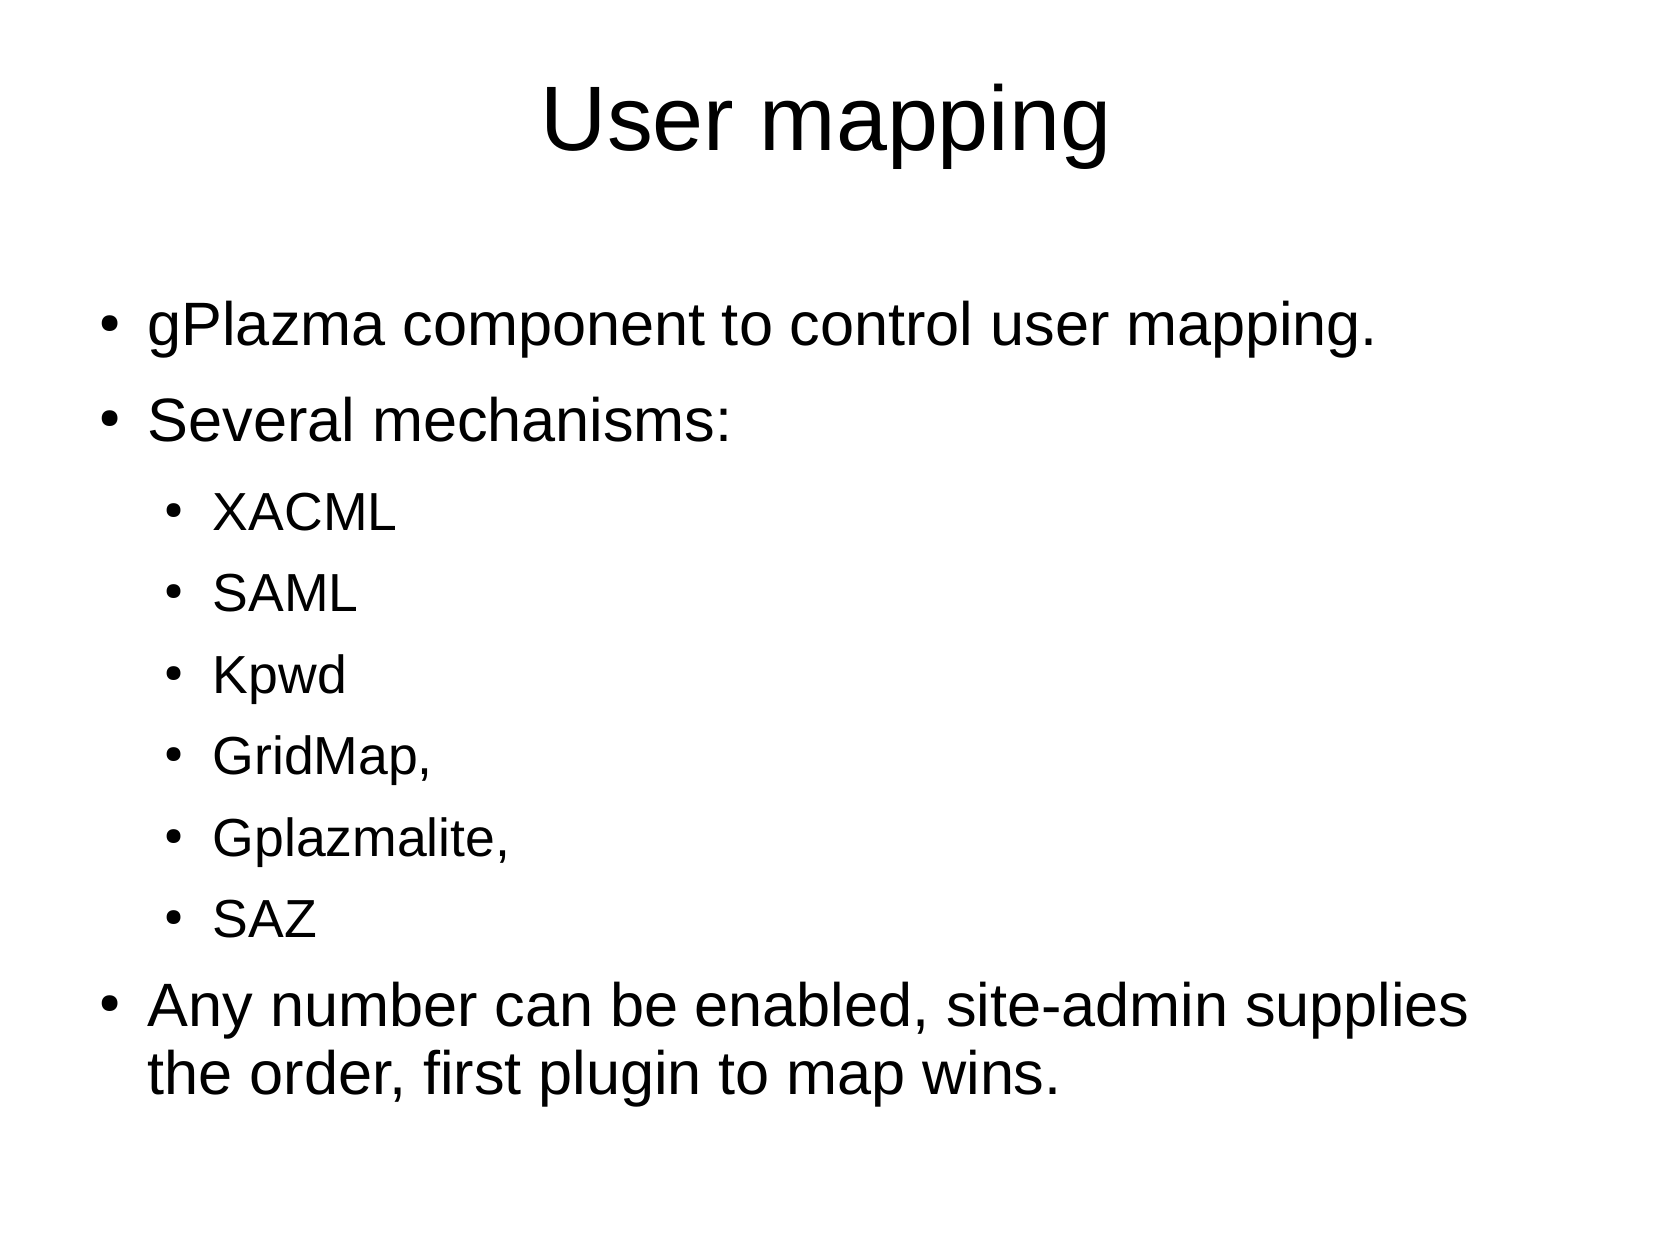

# User mapping
gPlazma component to control user mapping.
Several mechanisms:
XACML
SAML
Kpwd
GridMap,
Gplazmalite,
SAZ
Any number can be enabled, site-admin supplies the order, first plugin to map wins.